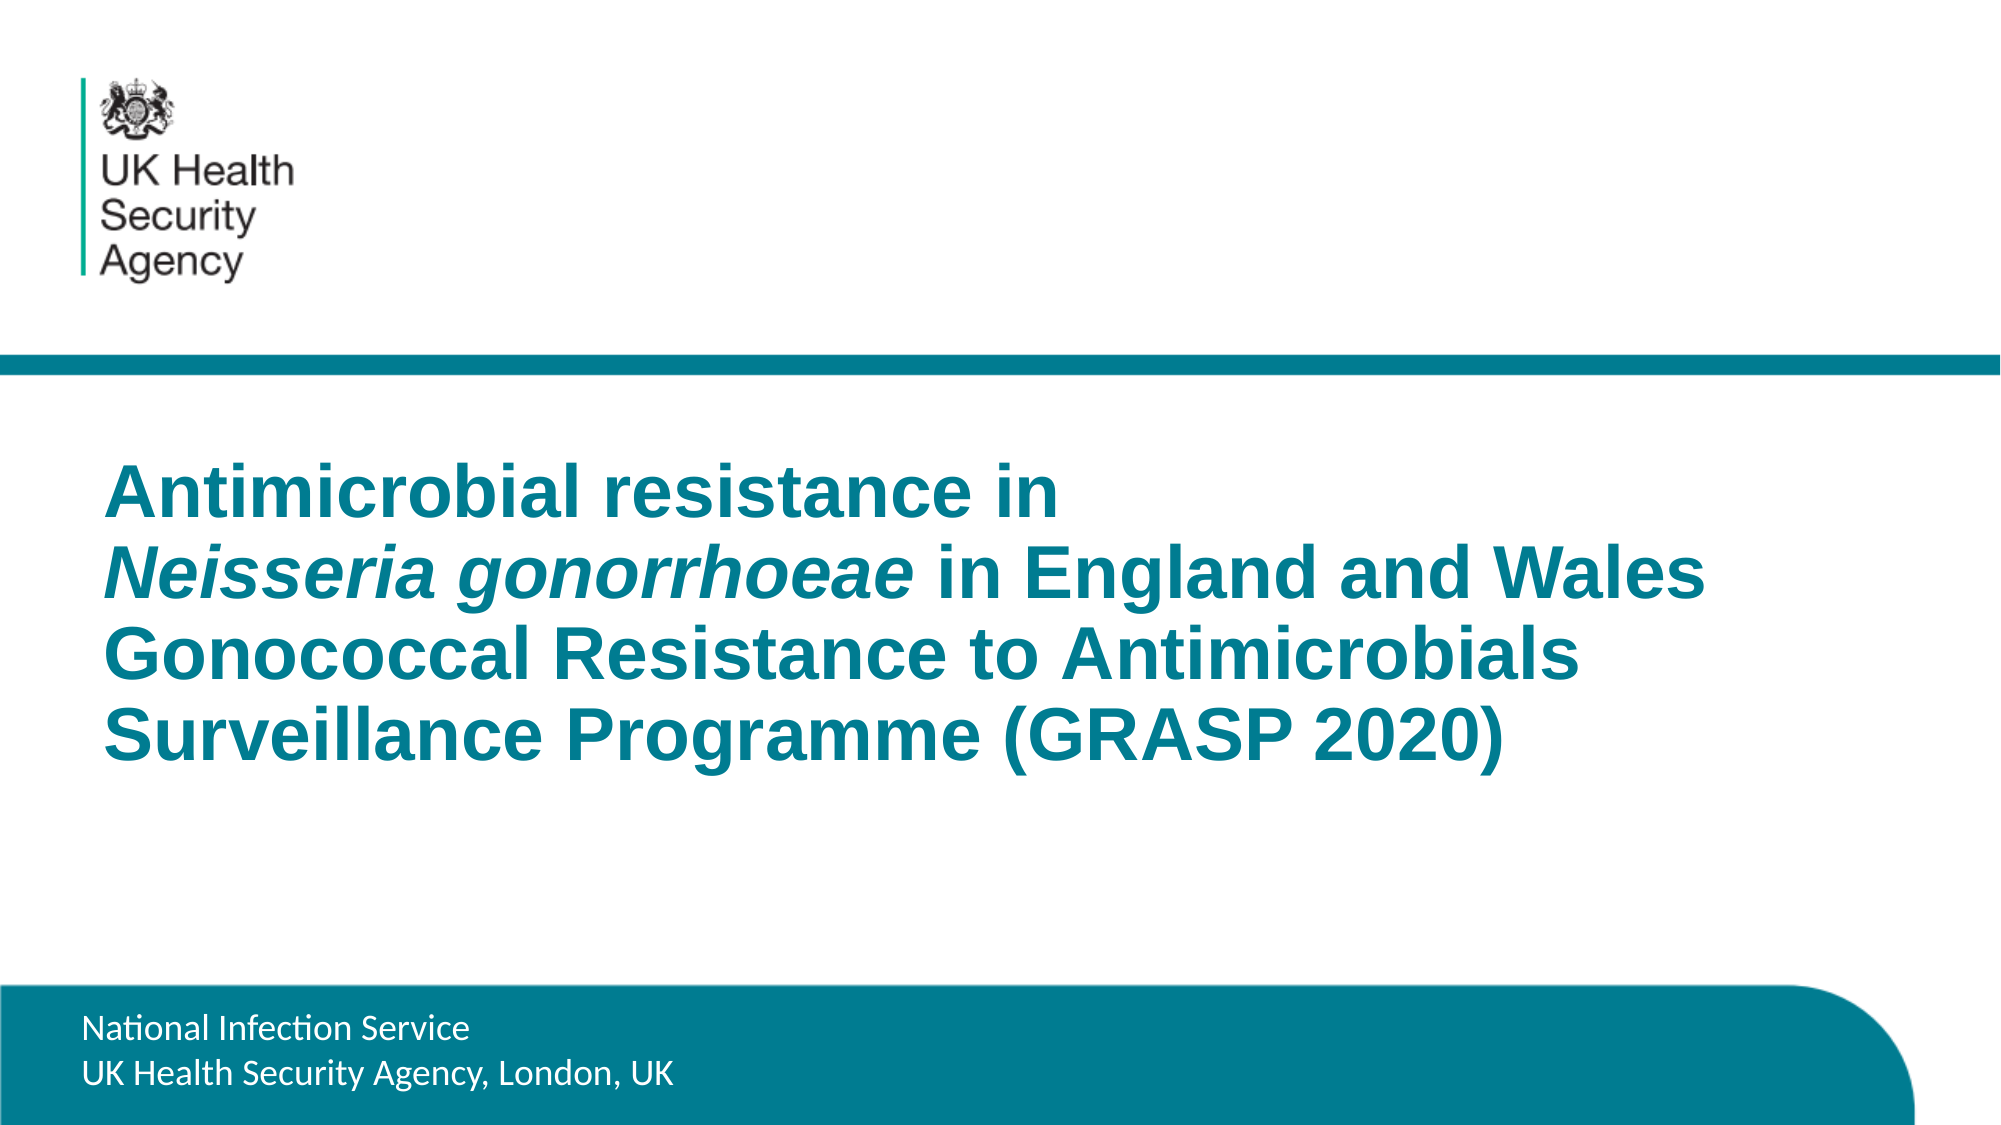

# Antimicrobial resistance in Neisseria gonorrhoeae in England and Wales Gonococcal Resistance to Antimicrobials Surveillance Programme (GRASP 2020) ​
​National Infection Service​
UK Health Security Agency, London, UK